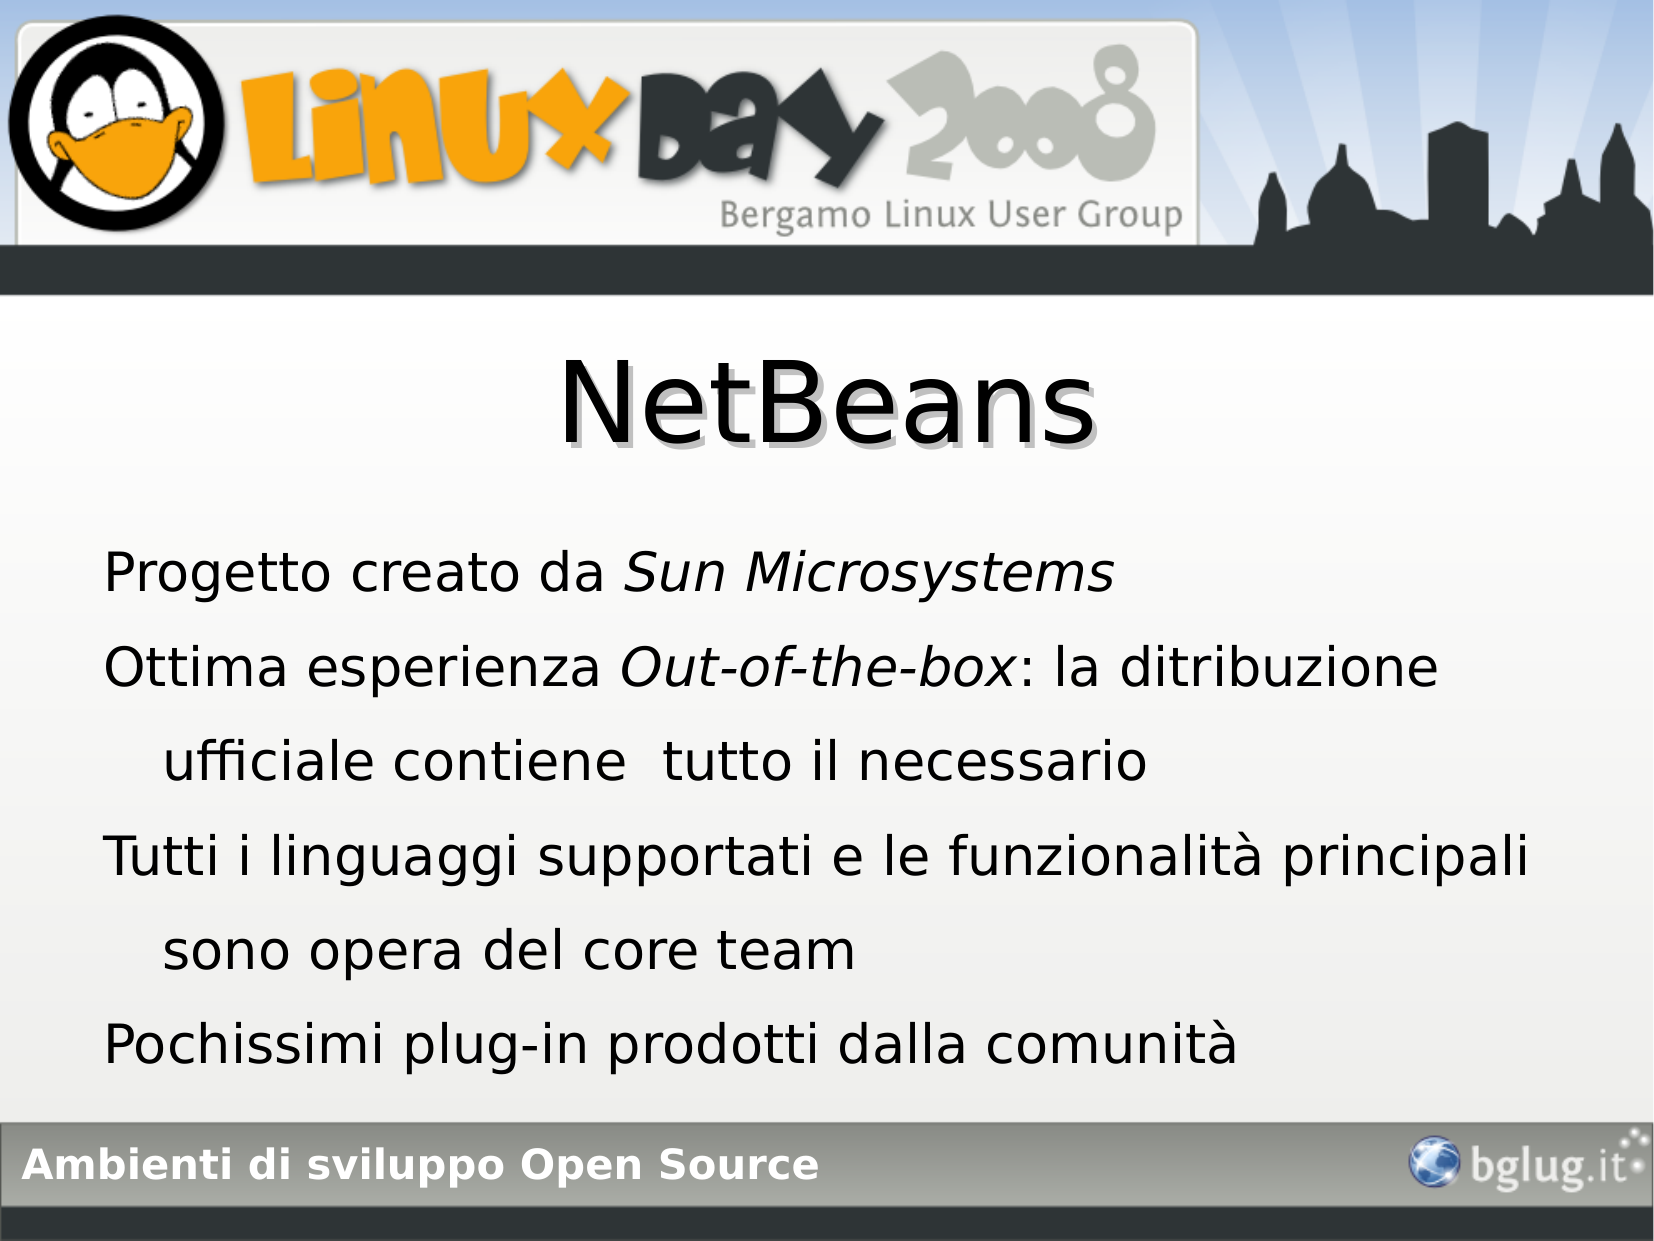

NetBeans
Progetto creato da Sun Microsystems
Ottima esperienza Out-of-the-box: la ditribuzione ufficiale contiene tutto il necessario
Tutti i linguaggi supportati e le funzionalità principali sono opera del core team
Pochissimi plug-in prodotti dalla comunità
Ambienti di sviluppo Open Source